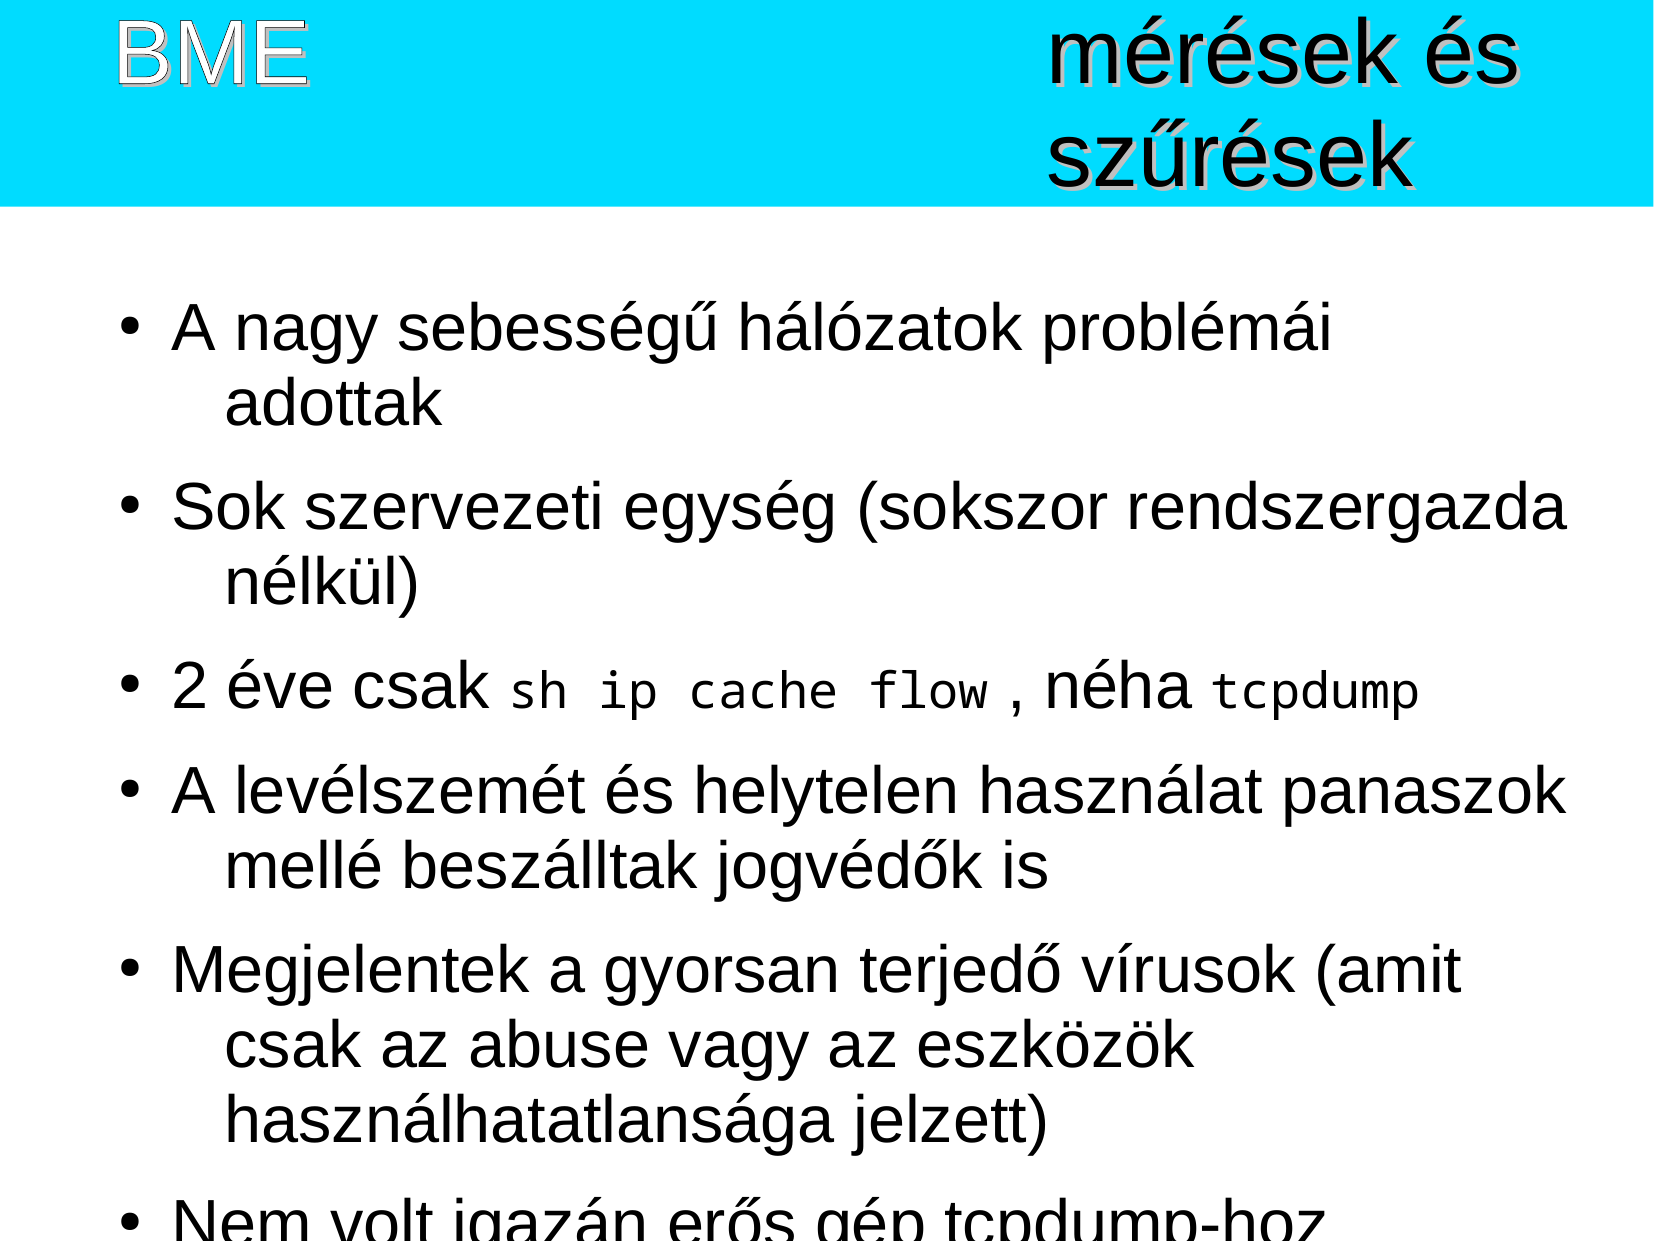

BME	mérések és 				szűrések
# A nagy sebességű hálózatok problémái adottak
Sok szervezeti egység (sokszor rendszergazda nélkül)
2 éve csak sh ip cache flow , néha tcpdump
A levélszemét és helytelen használat panaszok mellé beszálltak jogvédők is
Megjelentek a gyorsan terjedő vírusok (amit csak az abuse vagy az eszközök használhatatlansága jelzett)
Nem volt igazán erős gép tcpdump-hoz